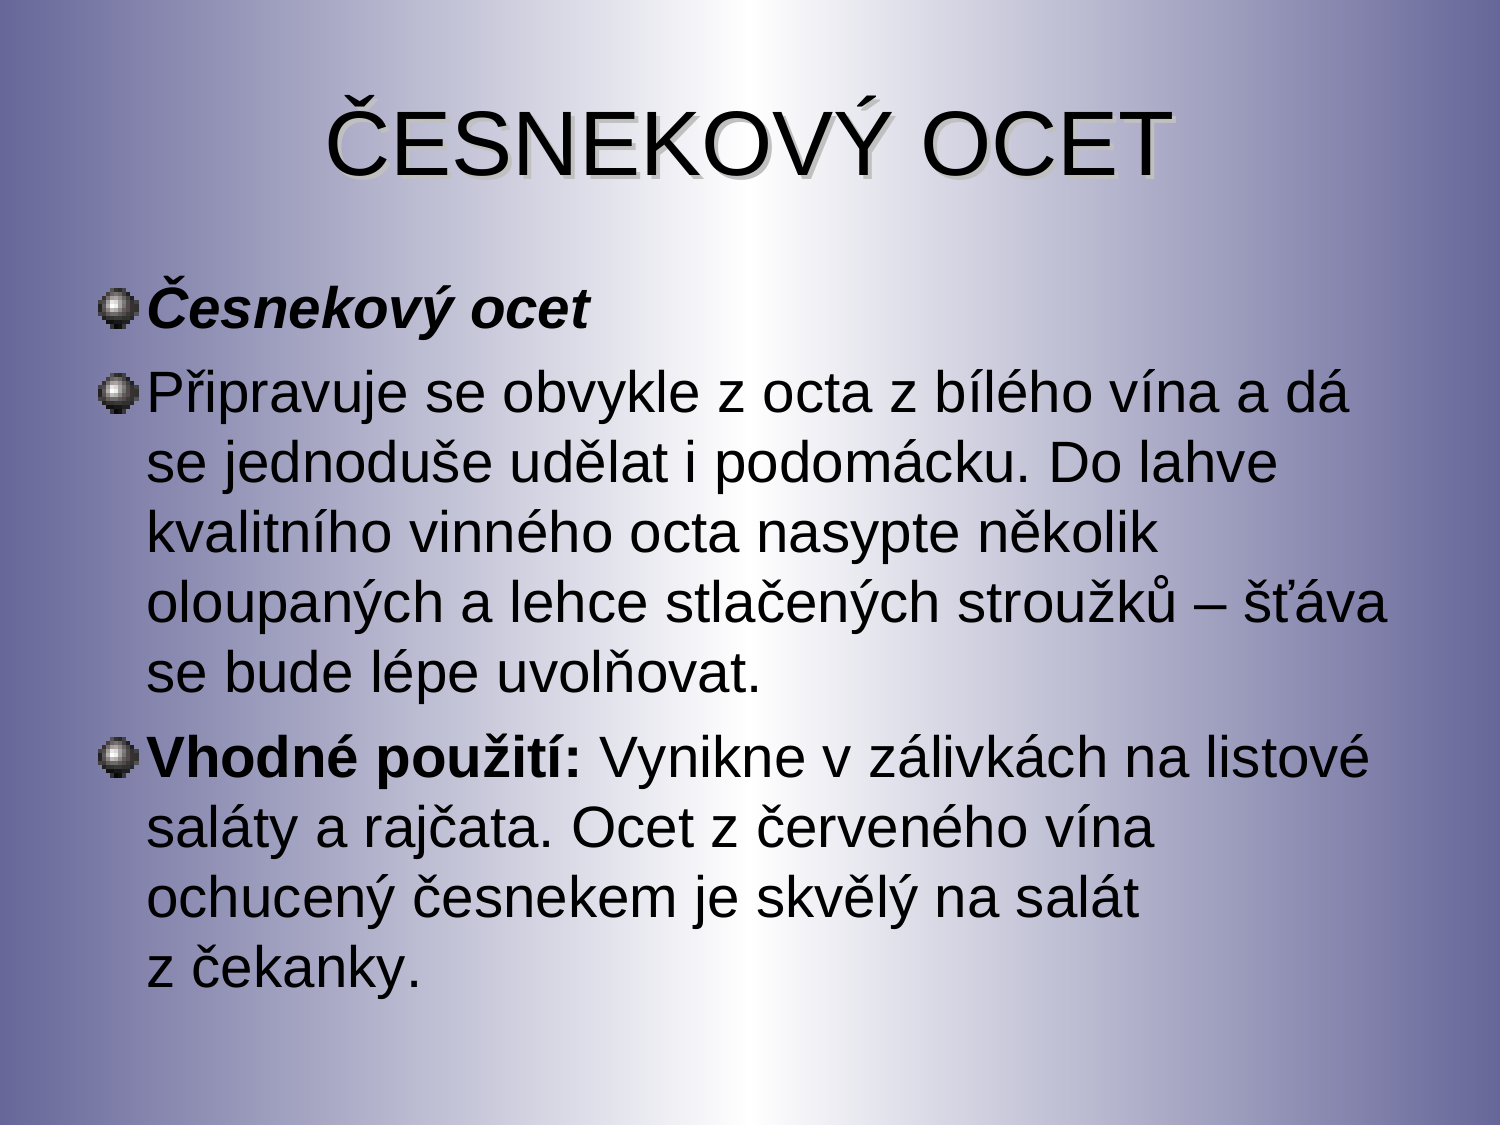

# ČESNEKOVÝ OCET
Česnekový ocet
Připravuje se obvykle z octa z bílého vína a dá se jednoduše udělat i podomácku. Do lahve kvalitního vinného octa nasypte několik oloupaných a lehce stlačených stroužků – šťáva se bude lépe uvolňovat.
Vhodné použití: Vynikne v zálivkách na listové saláty a rajčata. Ocet z červeného vína ochucený česnekem je skvělý na salát z čekanky.